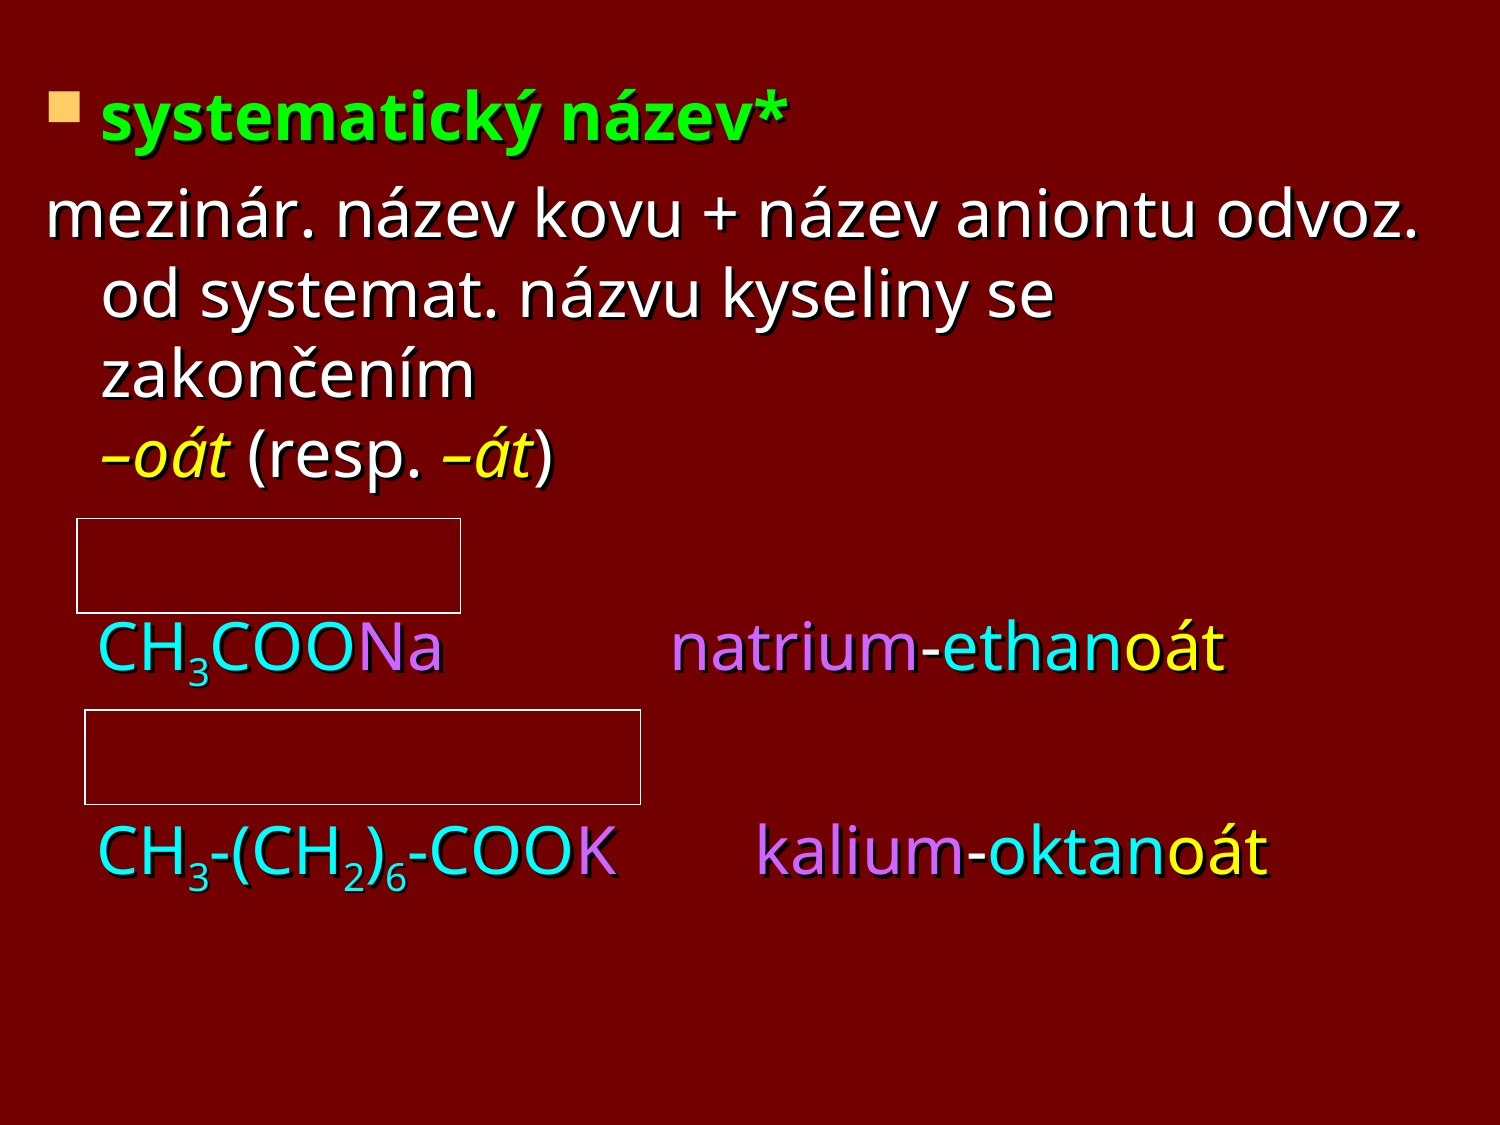

#
systematický název*
mezinár. název kovu + název aniontu odvoz. od systemat. názvu kyseliny se zakončením
–oát (resp. –át)
 CH3COONa natrium-ethanoát
 CH3-(CH2)6-COOK kalium-oktanoát